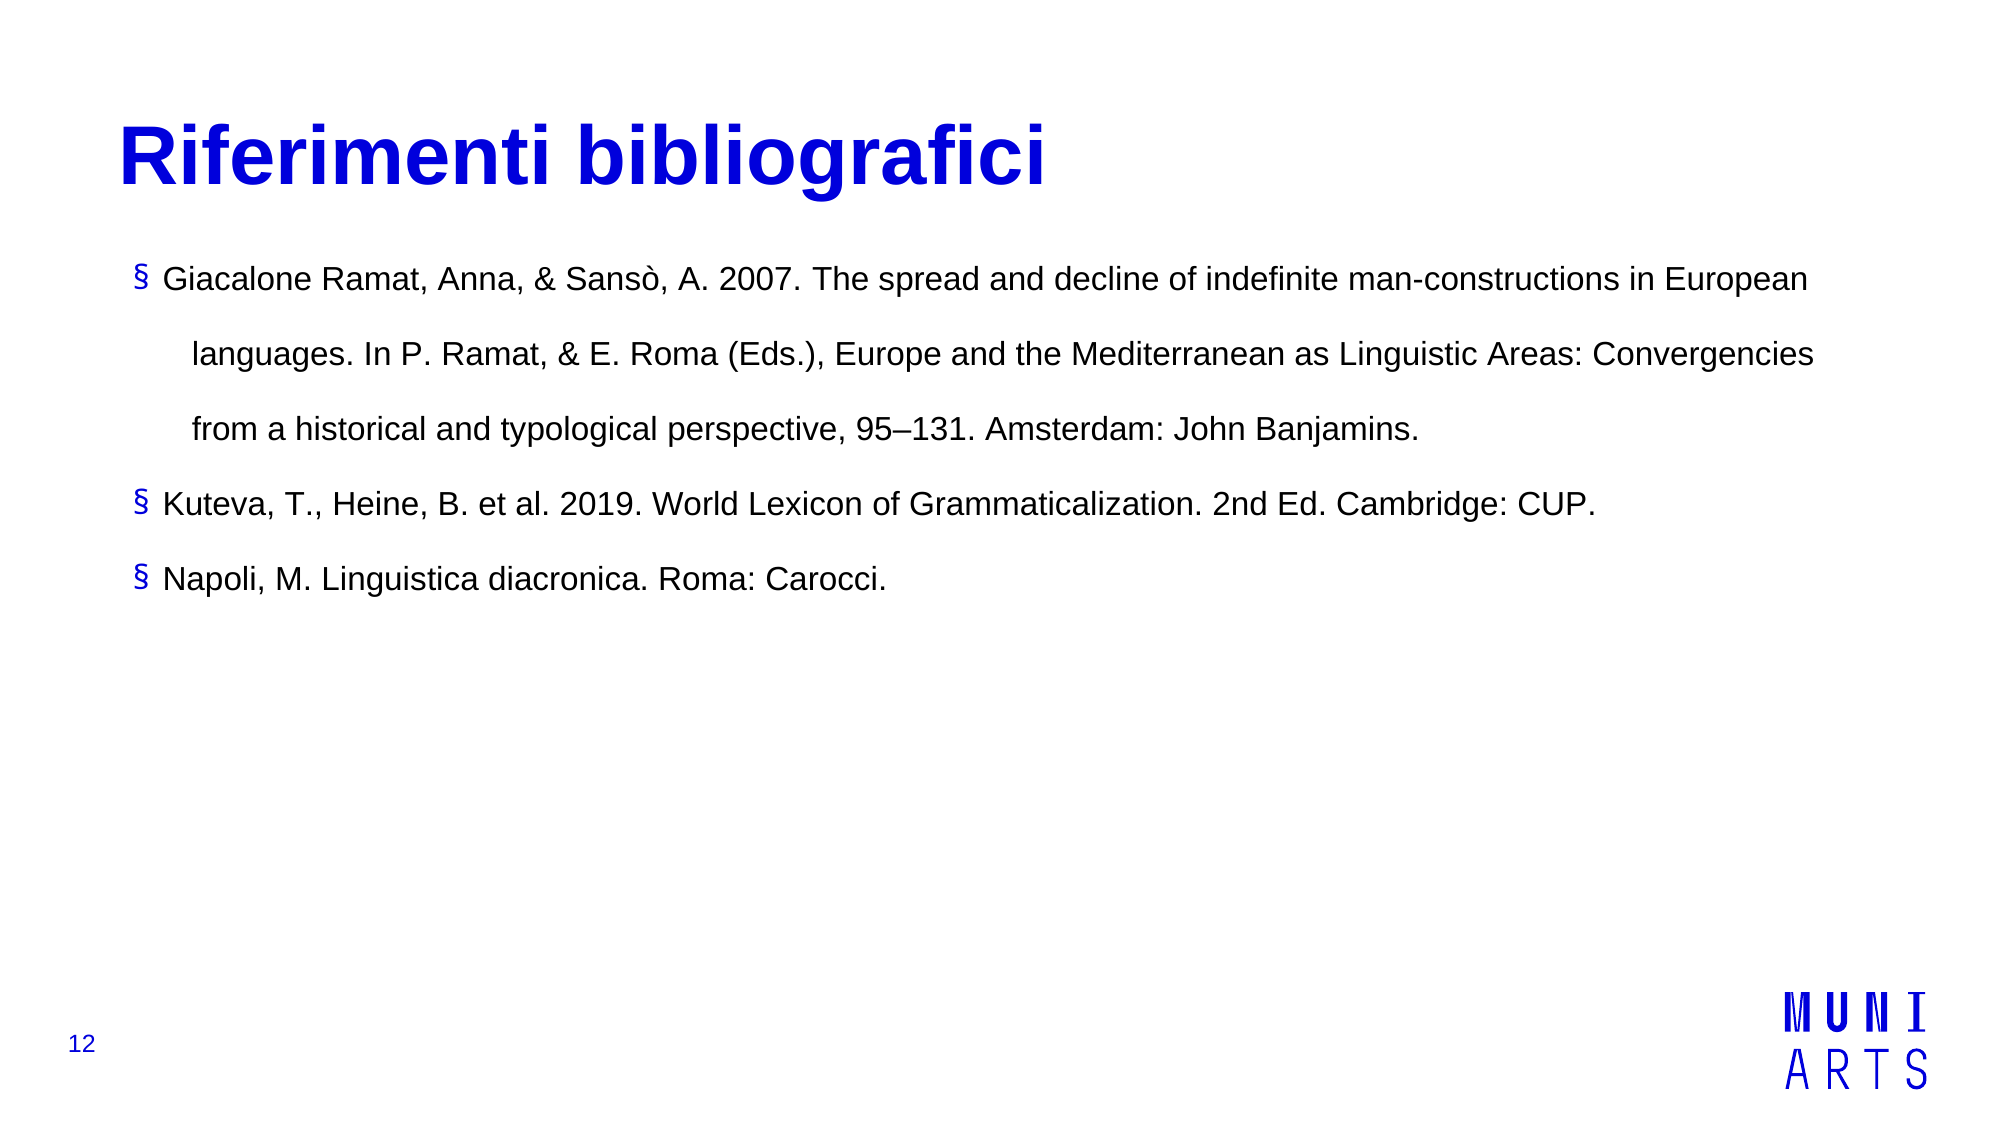

# Riferimenti bibliografici
Giacalone Ramat, Anna, & Sansò, A. 2007. The spread and decline of indefinite man-constructions in European languages. In P. Ramat, & E. Roma (Eds.), Europe and the Mediterranean as Linguistic Areas: Convergencies from a historical and typological perspective, 95–131. Amsterdam: John Banjamins.
Kuteva, T., Heine, B. et al. 2019. World Lexicon of Grammaticalization. 2nd Ed. Cambridge: CUP.
Napoli, M. Linguistica diacronica. Roma: Carocci.